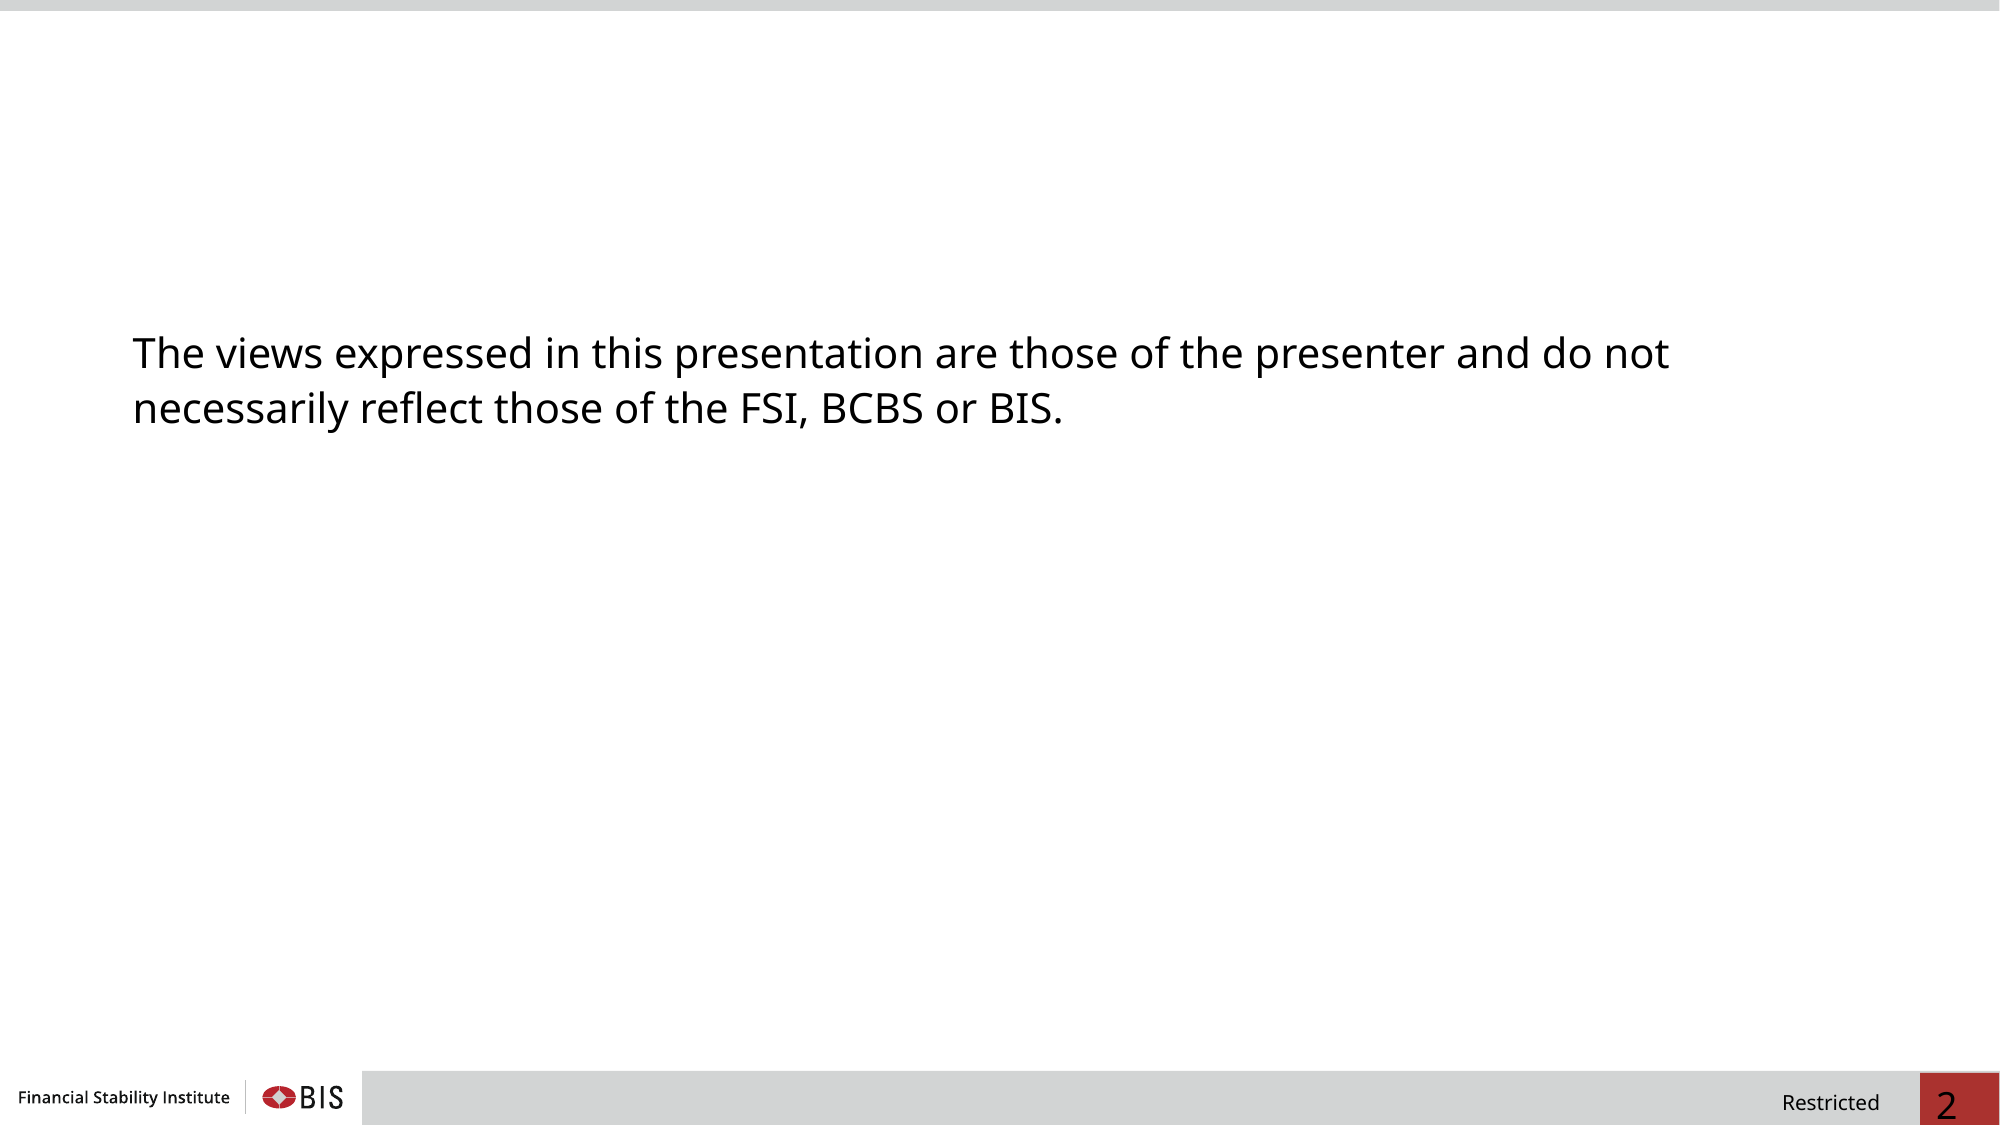

#
The views expressed in this presentation are those of the presenter and do not necessarily reflect those of the FSI, BCBS or BIS.